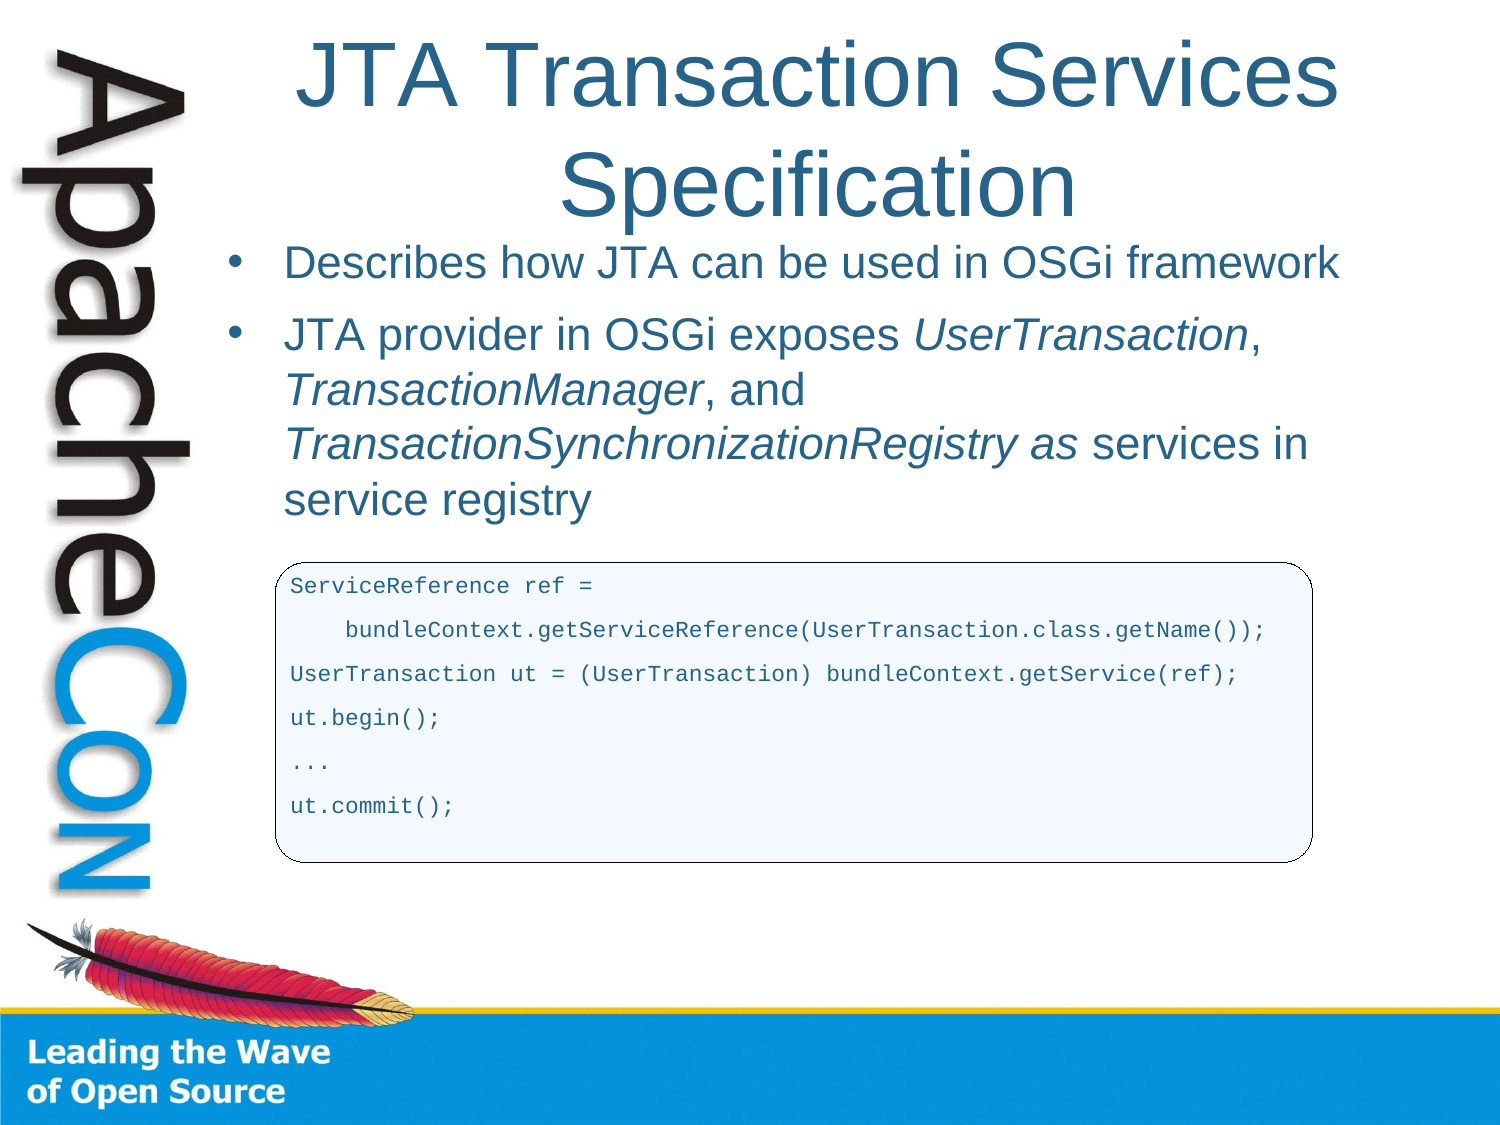

# JTA Transaction Services Specification
Describes how JTA can be used in OSGi framework
JTA provider in OSGi exposes UserTransaction, TransactionManager, and TransactionSynchronizationRegistry as services in service registry
ServiceReference ref =
 bundleContext.getServiceReference(UserTransaction.class.getName());
UserTransaction ut = (UserTransaction) bundleContext.getService(ref);
ut.begin();
...
ut.commit();